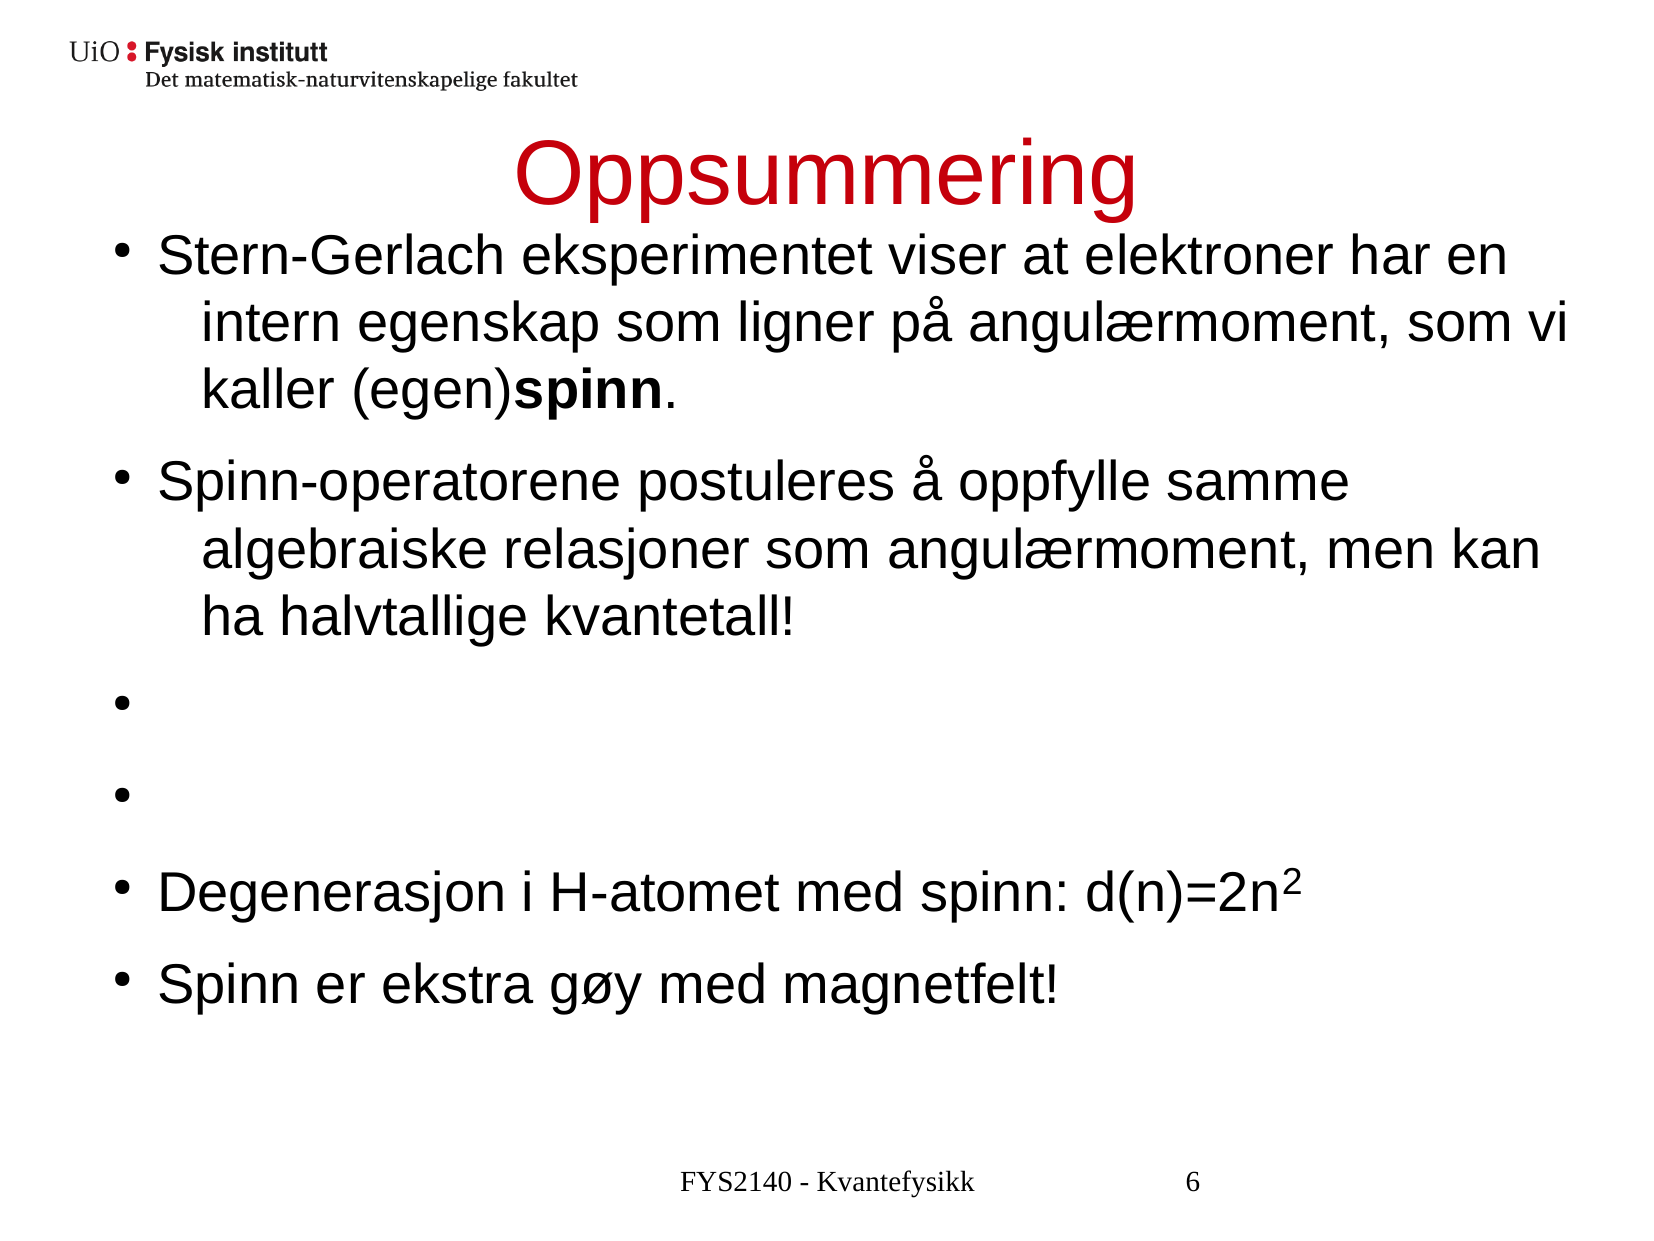

# Oppsummering
Stern-Gerlach eksperimentet viser at elektroner har en intern egenskap som ligner på angulærmoment, som vi kaller (egen)spinn.
Spinn-operatorene postuleres å oppfylle samme algebraiske relasjoner som angulærmoment, men kan ha halvtallige kvantetall!
Degenerasjon i H-atomet med spinn: d(n)=2n2
Spinn er ekstra gøy med magnetfelt!
FYS2140 - Kvantefysikk